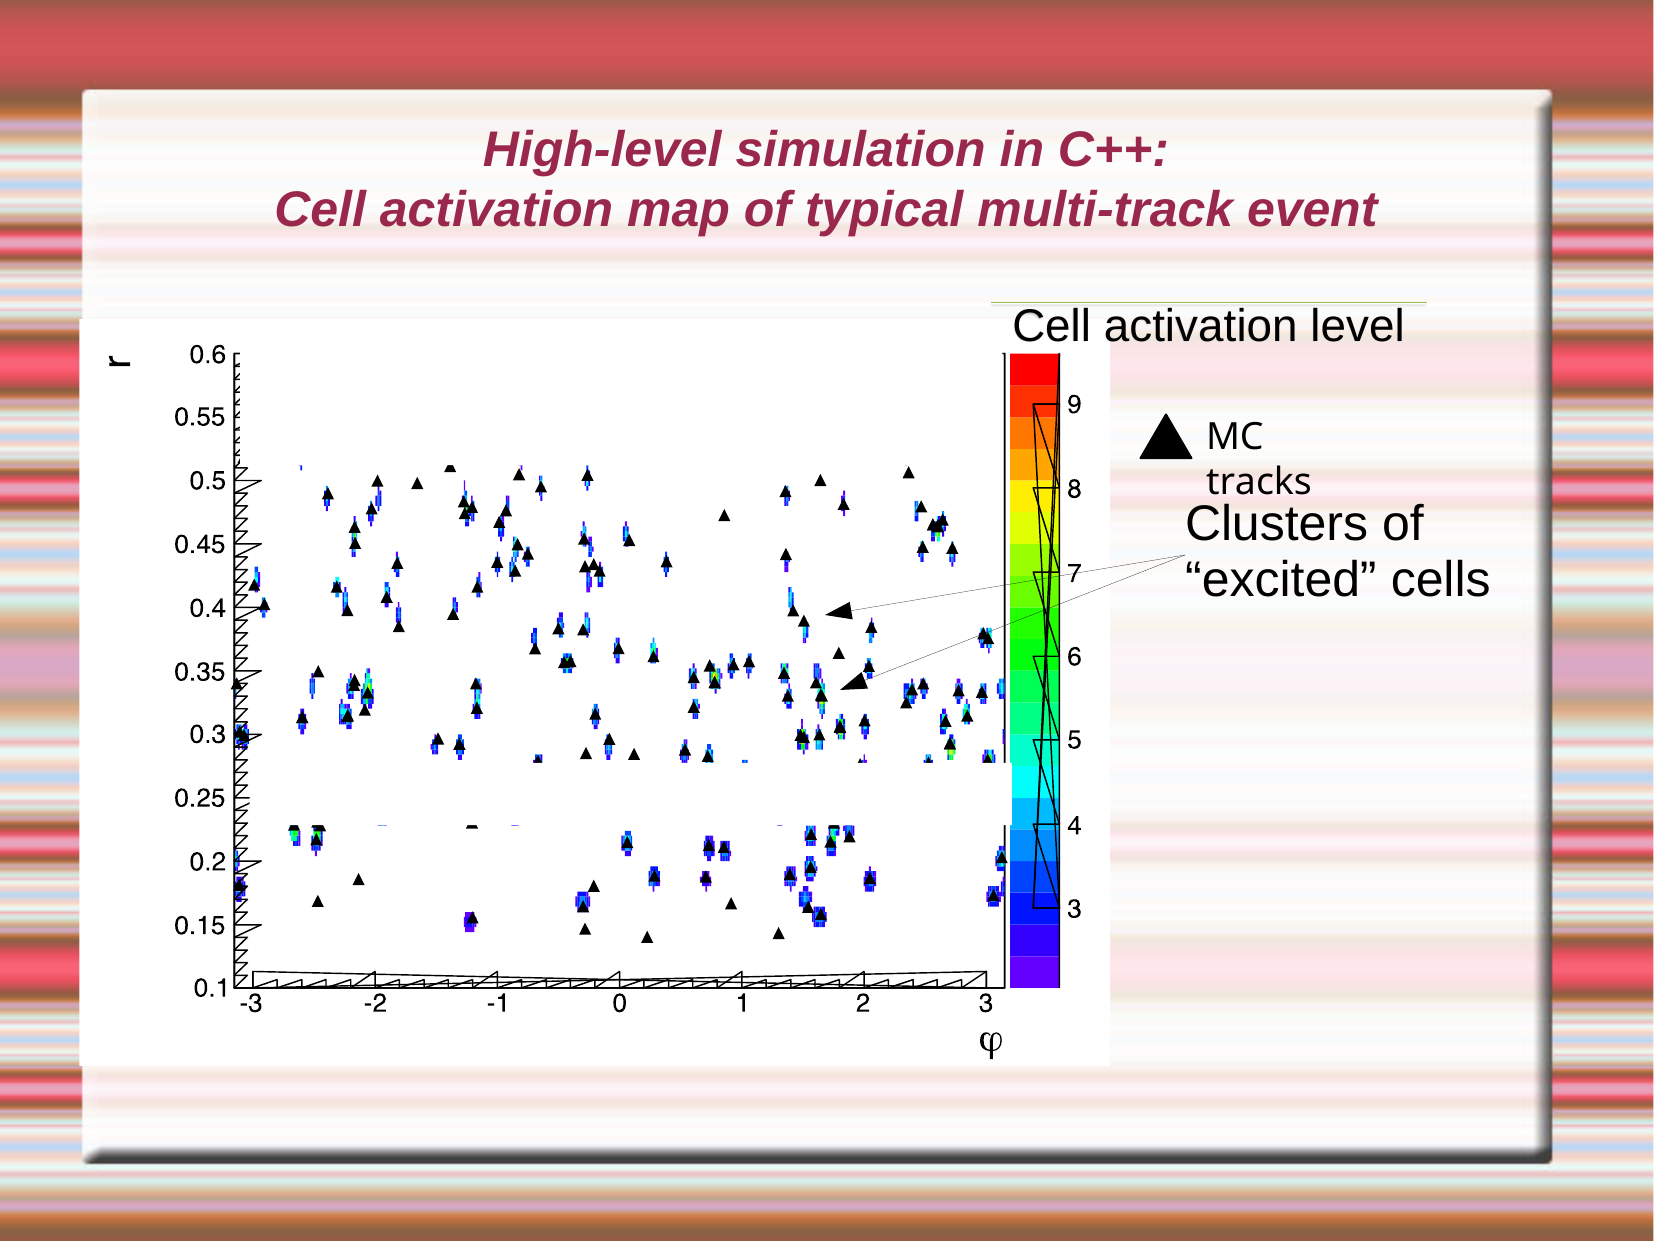

# High-level simulation in C++: Cell activation map of typical multi-track event
Cell activation level
MC tracks
Clusters of
“excited” cells